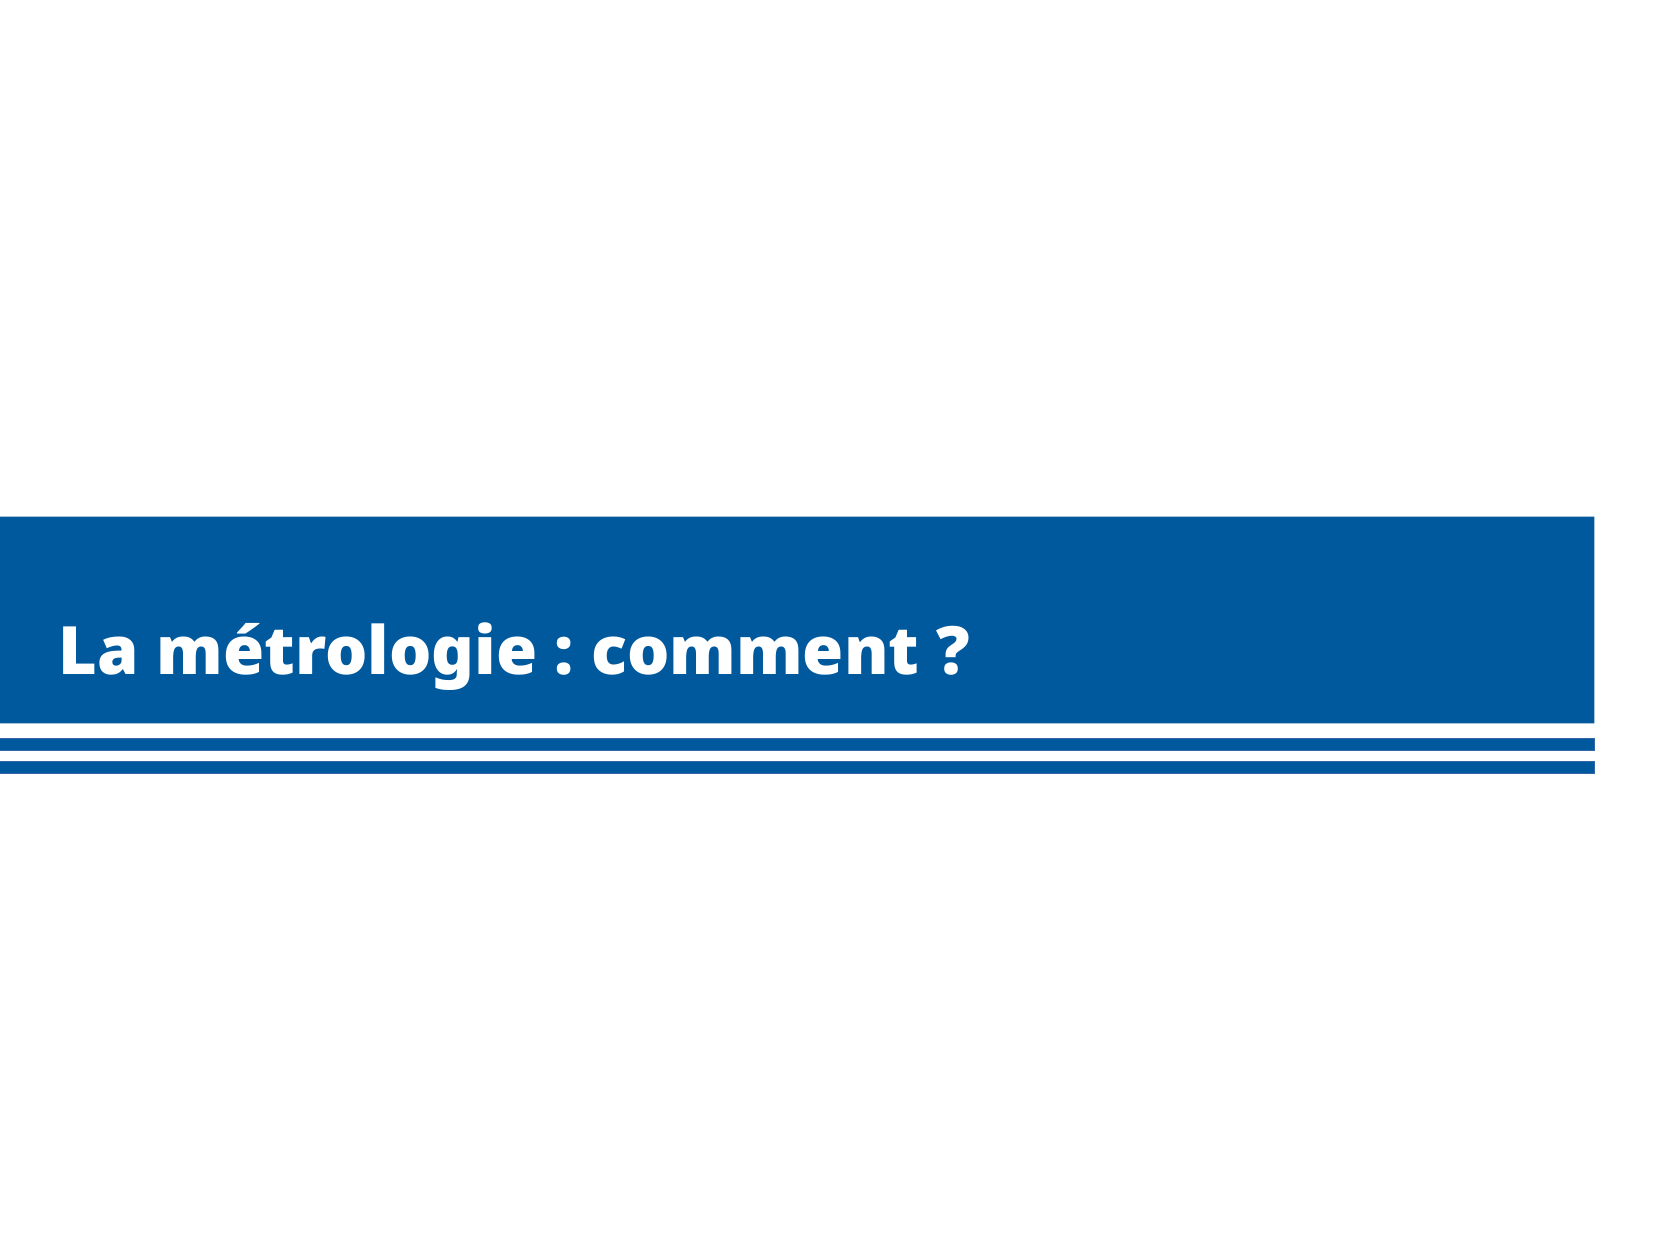

# La métrologie : comment ?
71
blog.lrdf.fr - Licence CC-BY-NC-SA